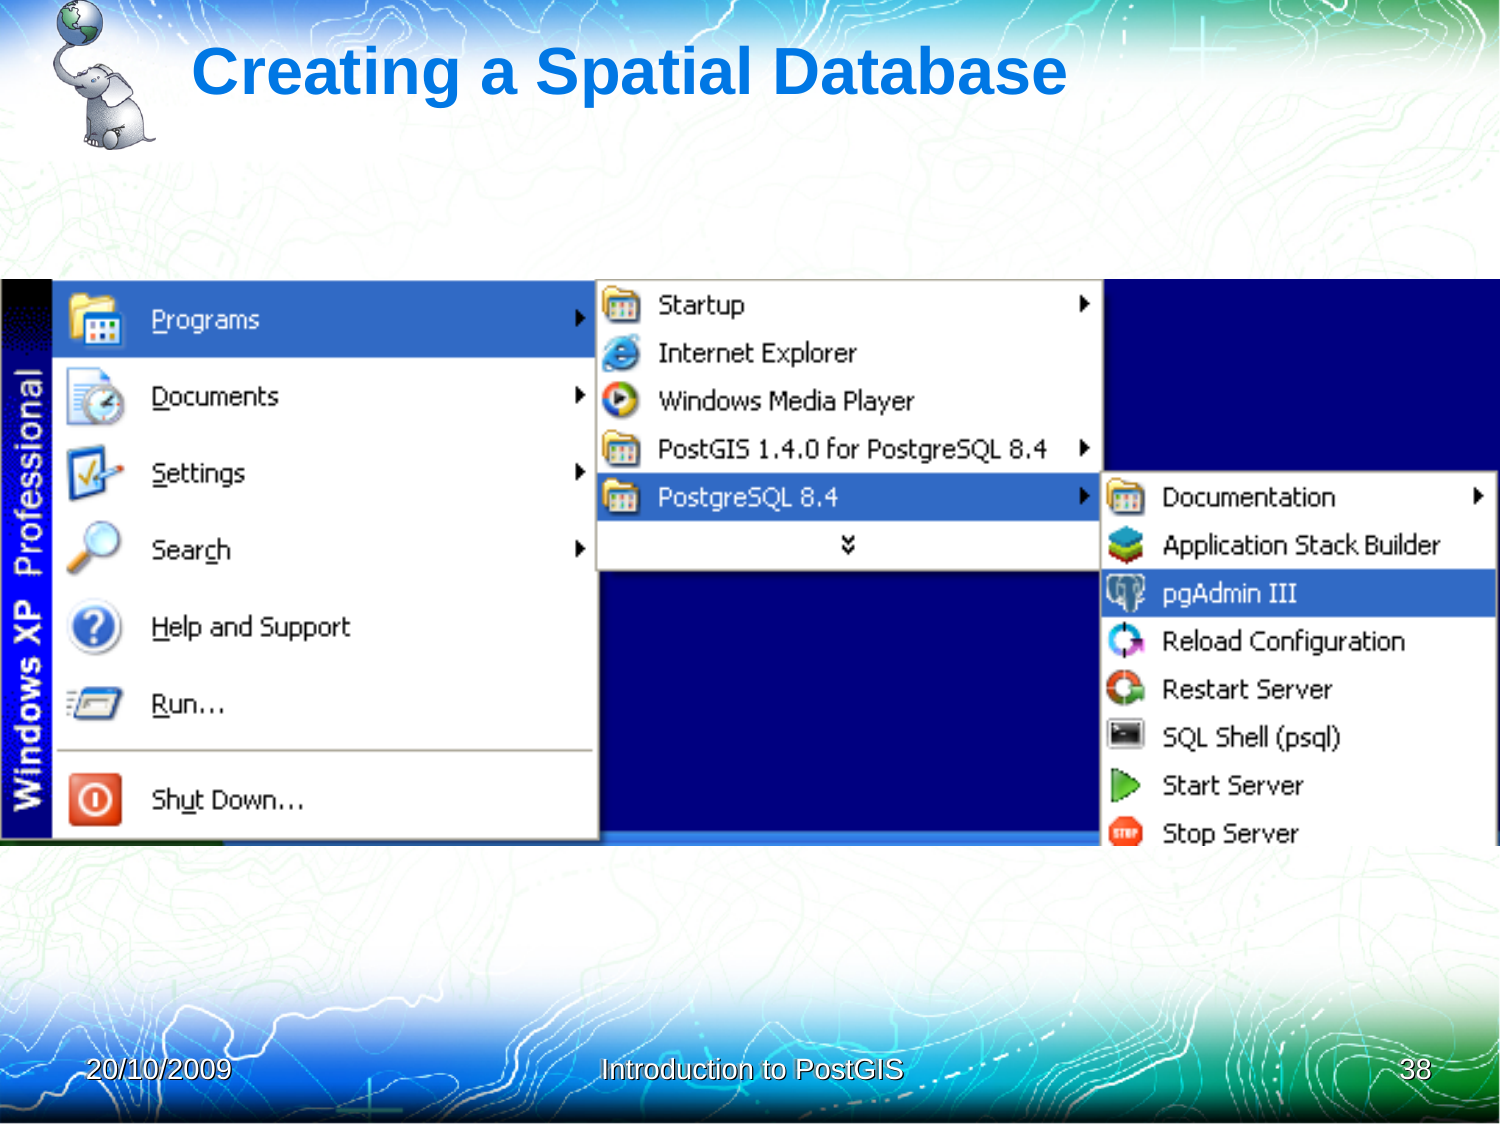

# Creating a Spatial Database
20/10/2009
Introduction to PostGIS
38